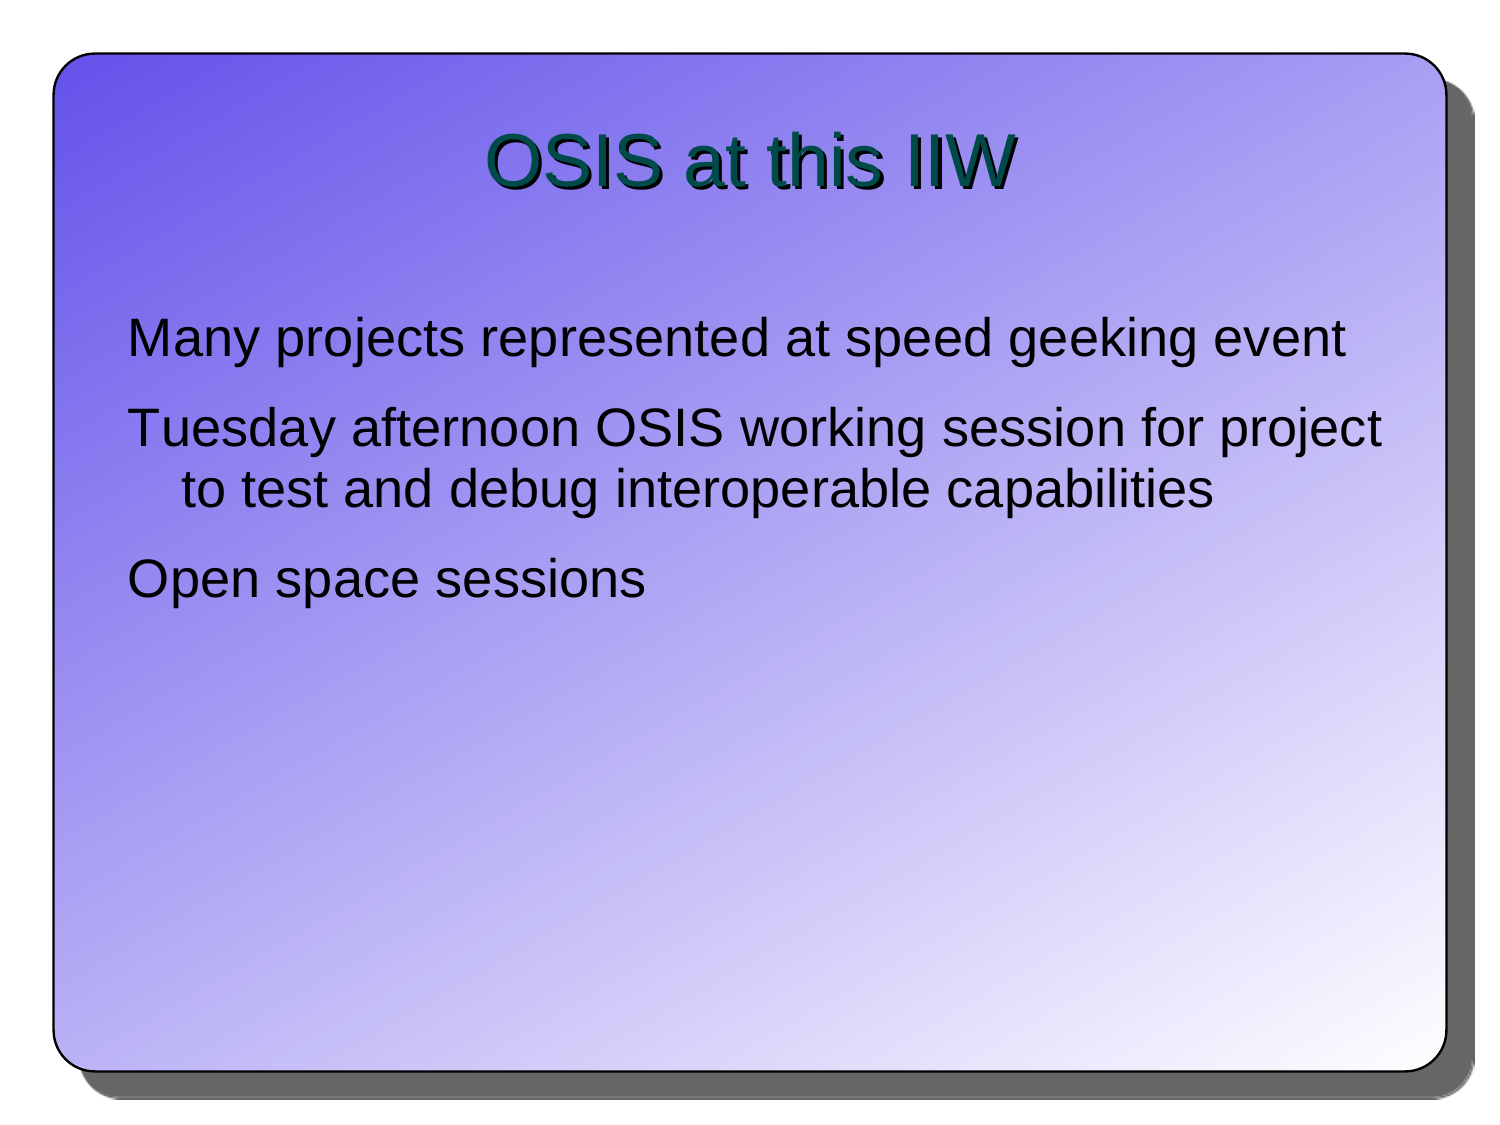

# OSIS at this IIW
Many projects represented at speed geeking event
Tuesday afternoon OSIS working session for project to test and debug interoperable capabilities
Open space sessions